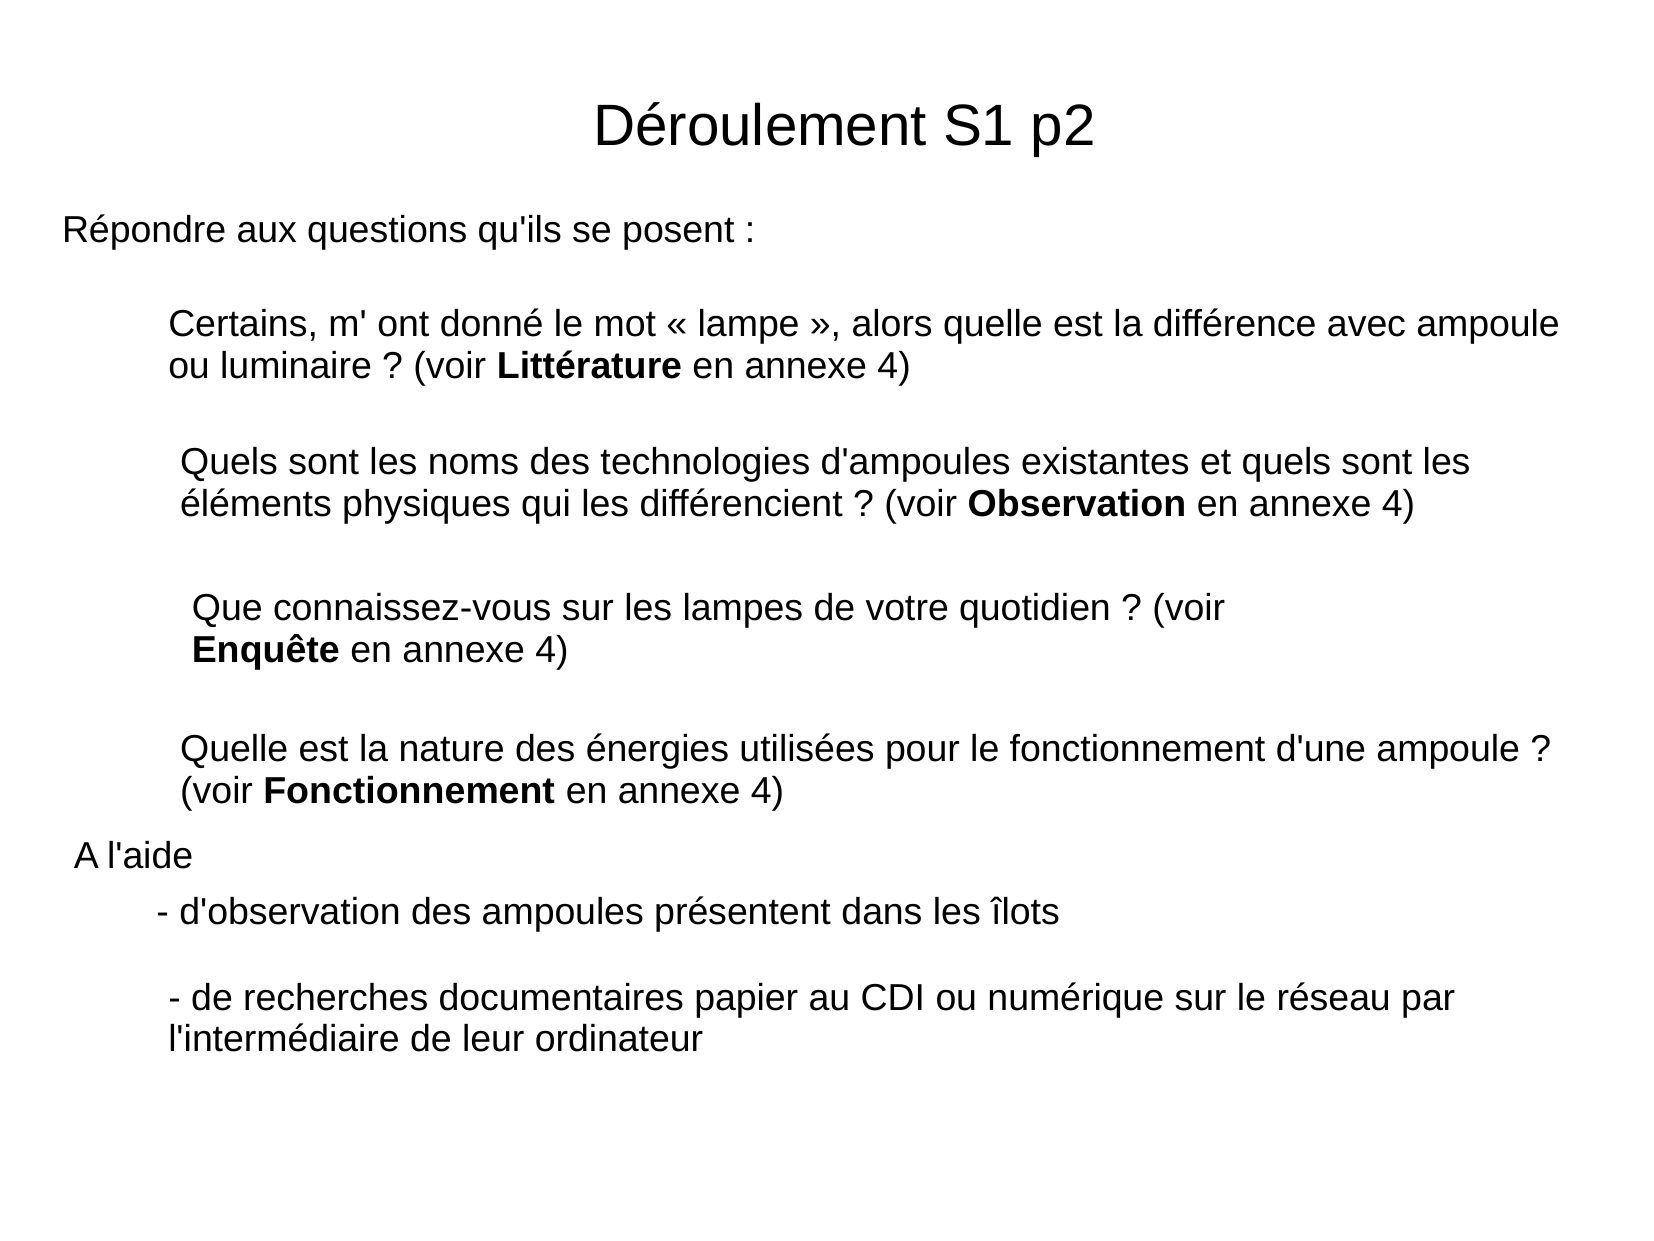

# Déroulement S1 p2
Répondre aux questions qu'ils se posent :
Certains, m' ont donné le mot « lampe », alors quelle est la différence avec ampoule ou luminaire ? (voir Littérature en annexe 4)
Quels sont les noms des technologies d'ampoules existantes et quels sont les éléments physiques qui les différencient ? (voir Observation en annexe 4)
Que connaissez-vous sur les lampes de votre quotidien ? (voir Enquête en annexe 4)
Quelle est la nature des énergies utilisées pour le fonctionnement d'une ampoule ? (voir Fonctionnement en annexe 4)
A l'aide
- d'observation des ampoules présentent dans les îlots
- de recherches documentaires papier au CDI ou numérique sur le réseau par l'intermédiaire de leur ordinateur